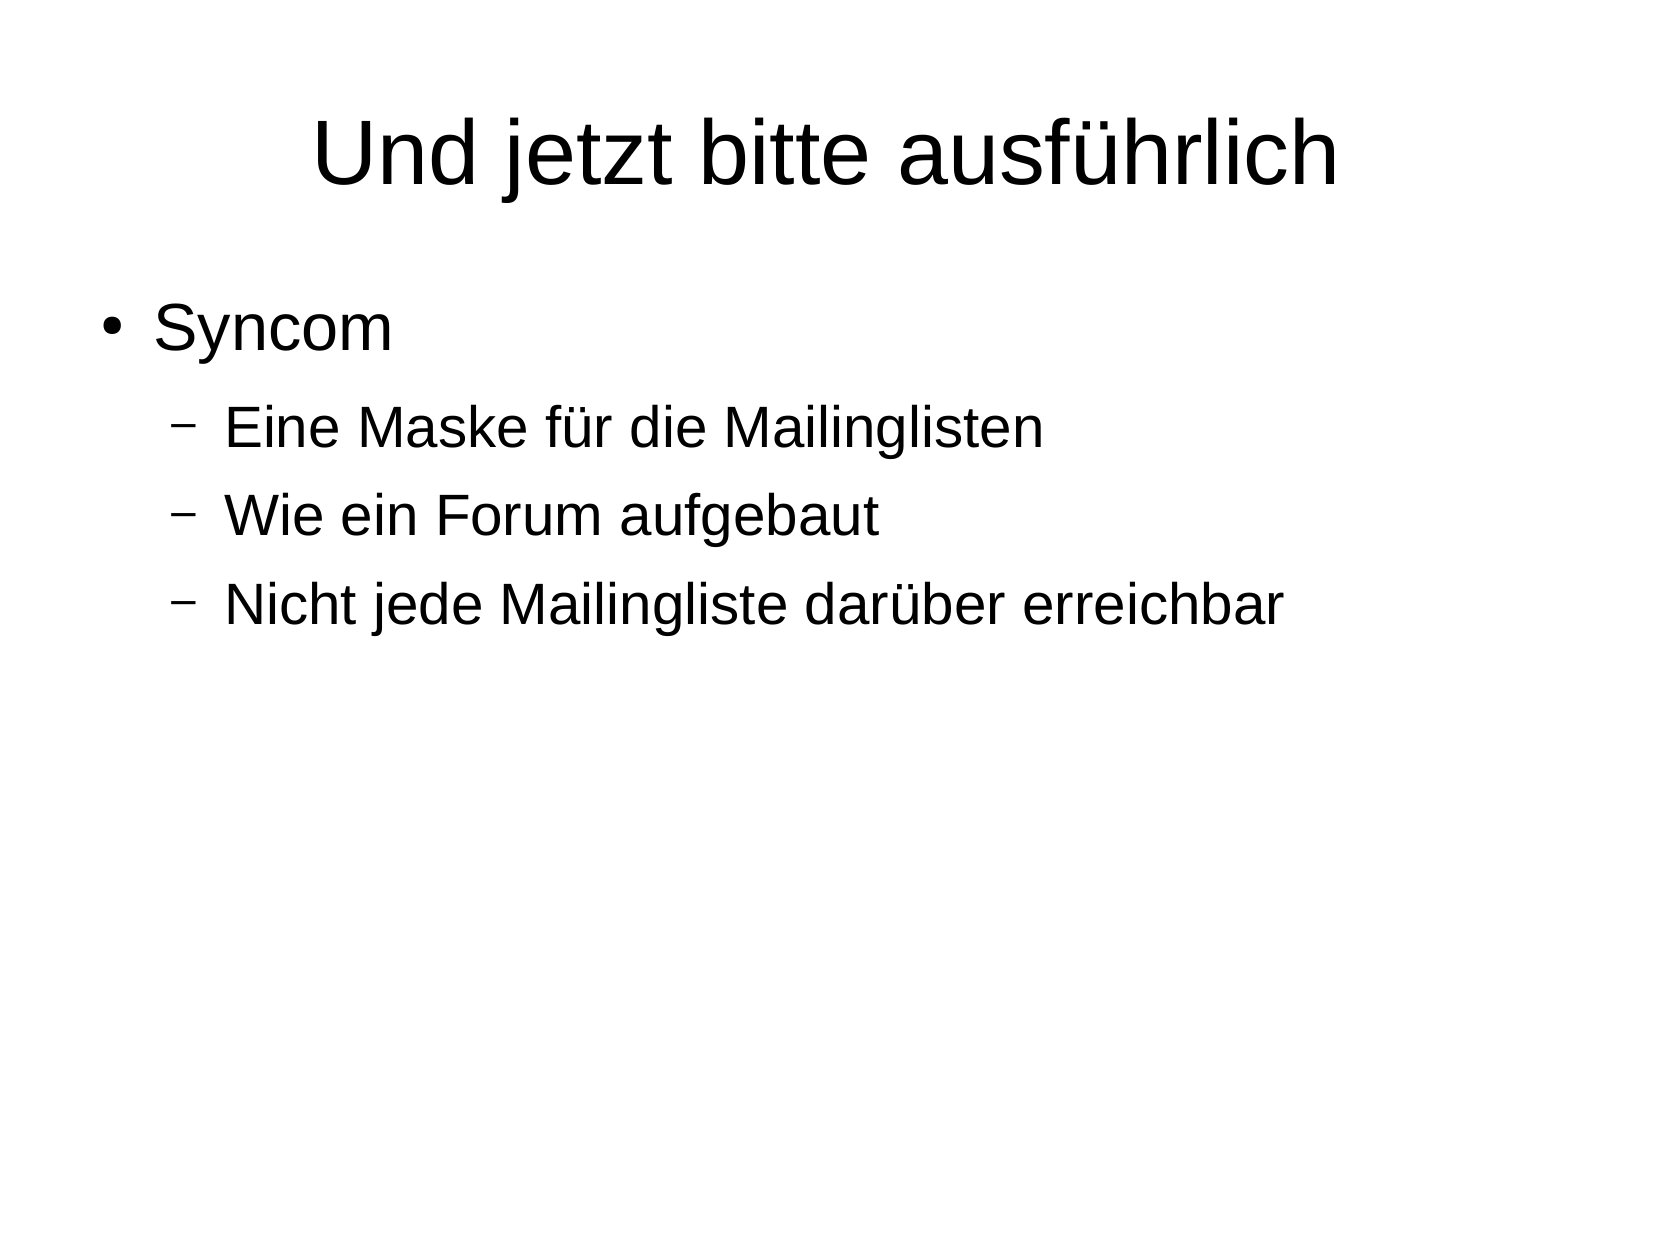

# Und jetzt bitte ausführlich
Syncom
Eine Maske für die Mailinglisten
Wie ein Forum aufgebaut
Nicht jede Mailingliste darüber erreichbar